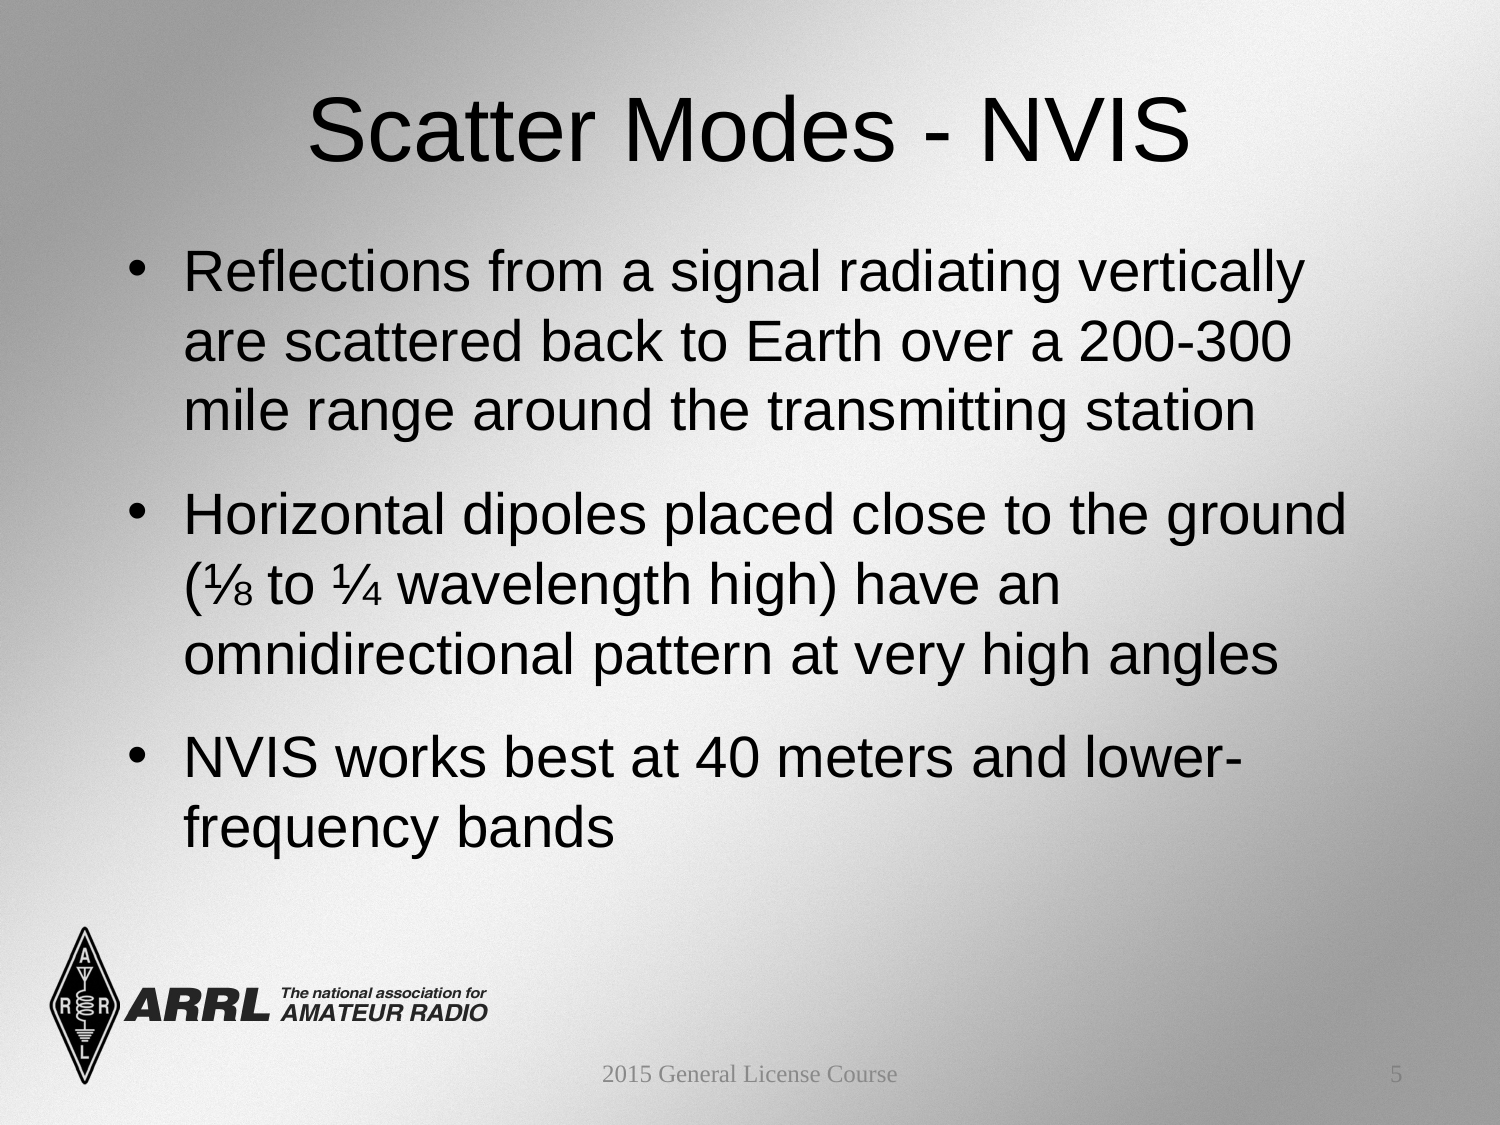

Scatter Modes - NVIS
Reflections from a signal radiating vertically are scattered back to Earth over a 200-300 mile range around the transmitting station
Horizontal dipoles placed close to the ground (⅛ to ¼ wavelength high) have an omnidirectional pattern at very high angles
NVIS works best at 40 meters and lower-frequency bands
2015 General License Course
5